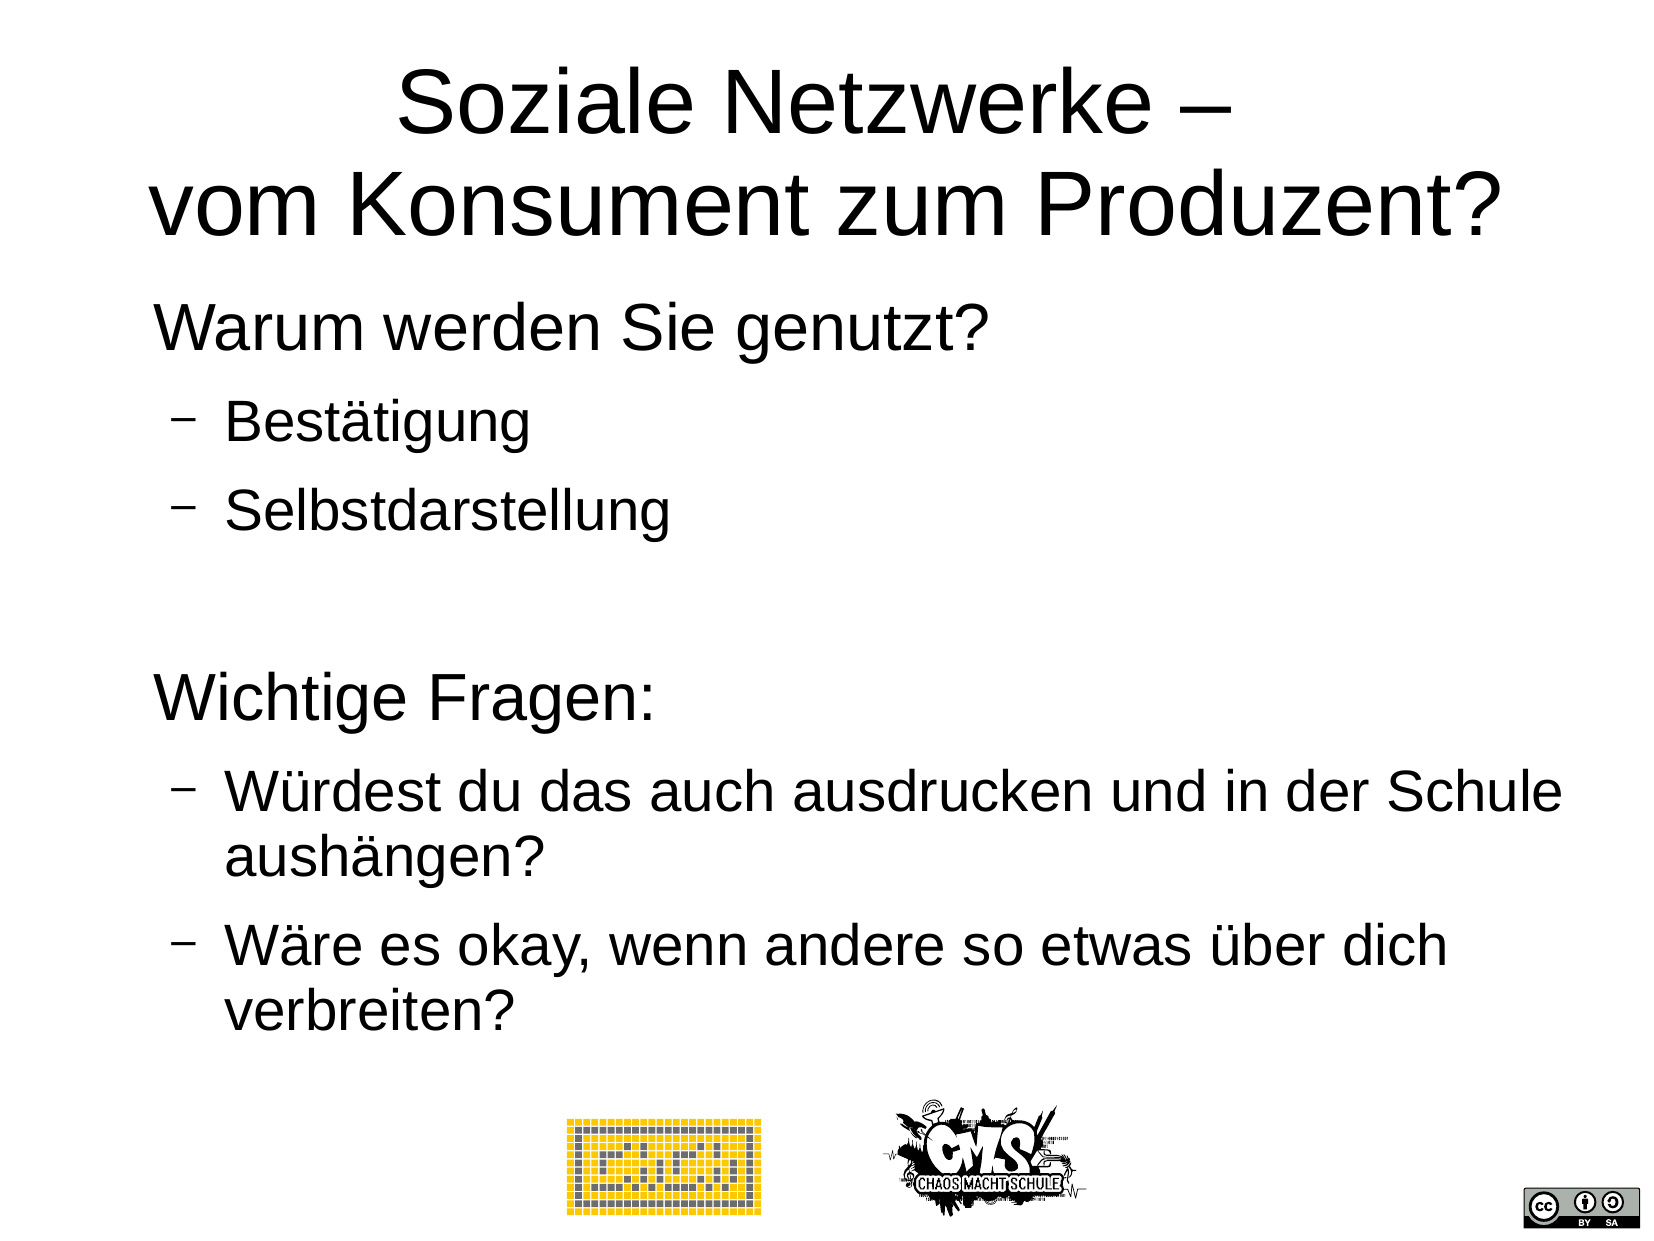

# Soziale Netzwerke – vom Konsument zum Produzent?
Warum werden Sie genutzt?
Bestätigung
Selbstdarstellung
Wichtige Fragen:
Würdest du das auch ausdrucken und in der Schule aushängen?
Wäre es okay, wenn andere so etwas über dich verbreiten?